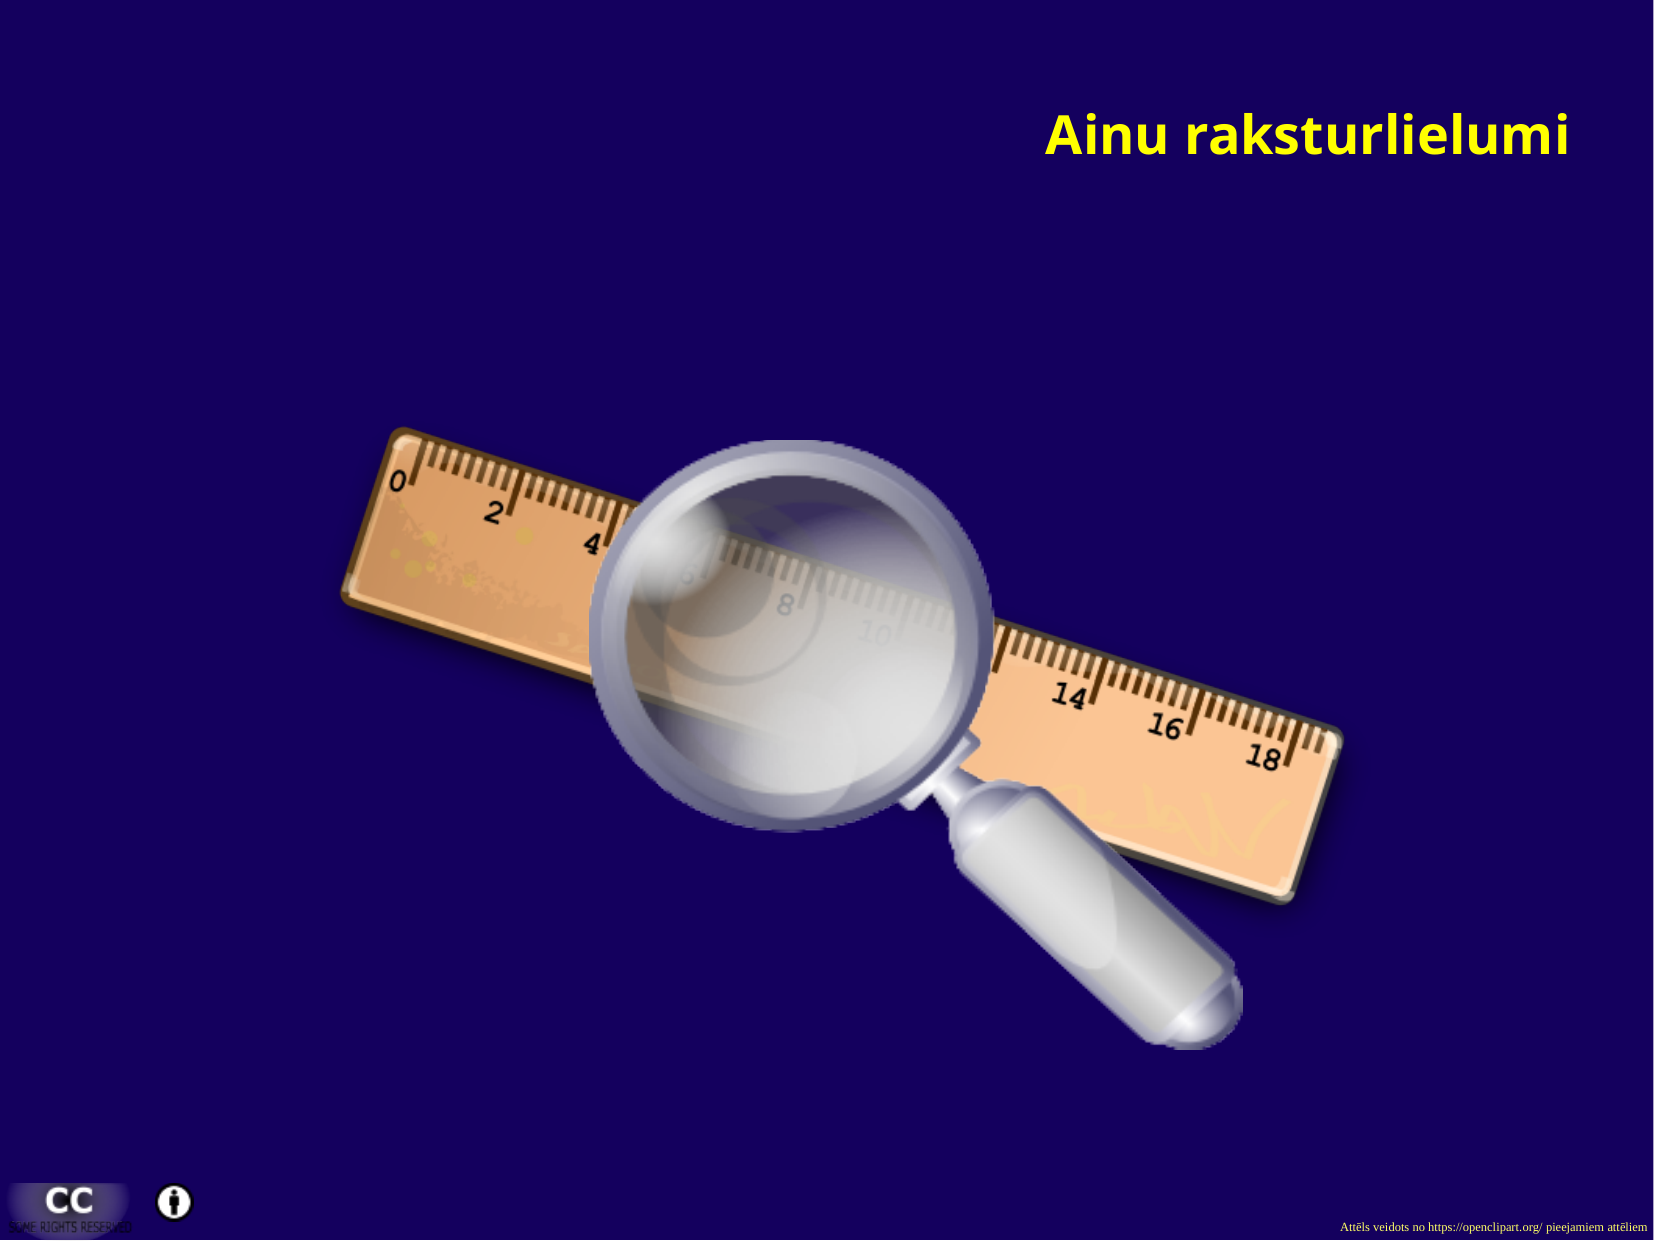

# Ainu raksturlielumi
Attēls veidots no https://openclipart.org/ pieejamiem attēliem